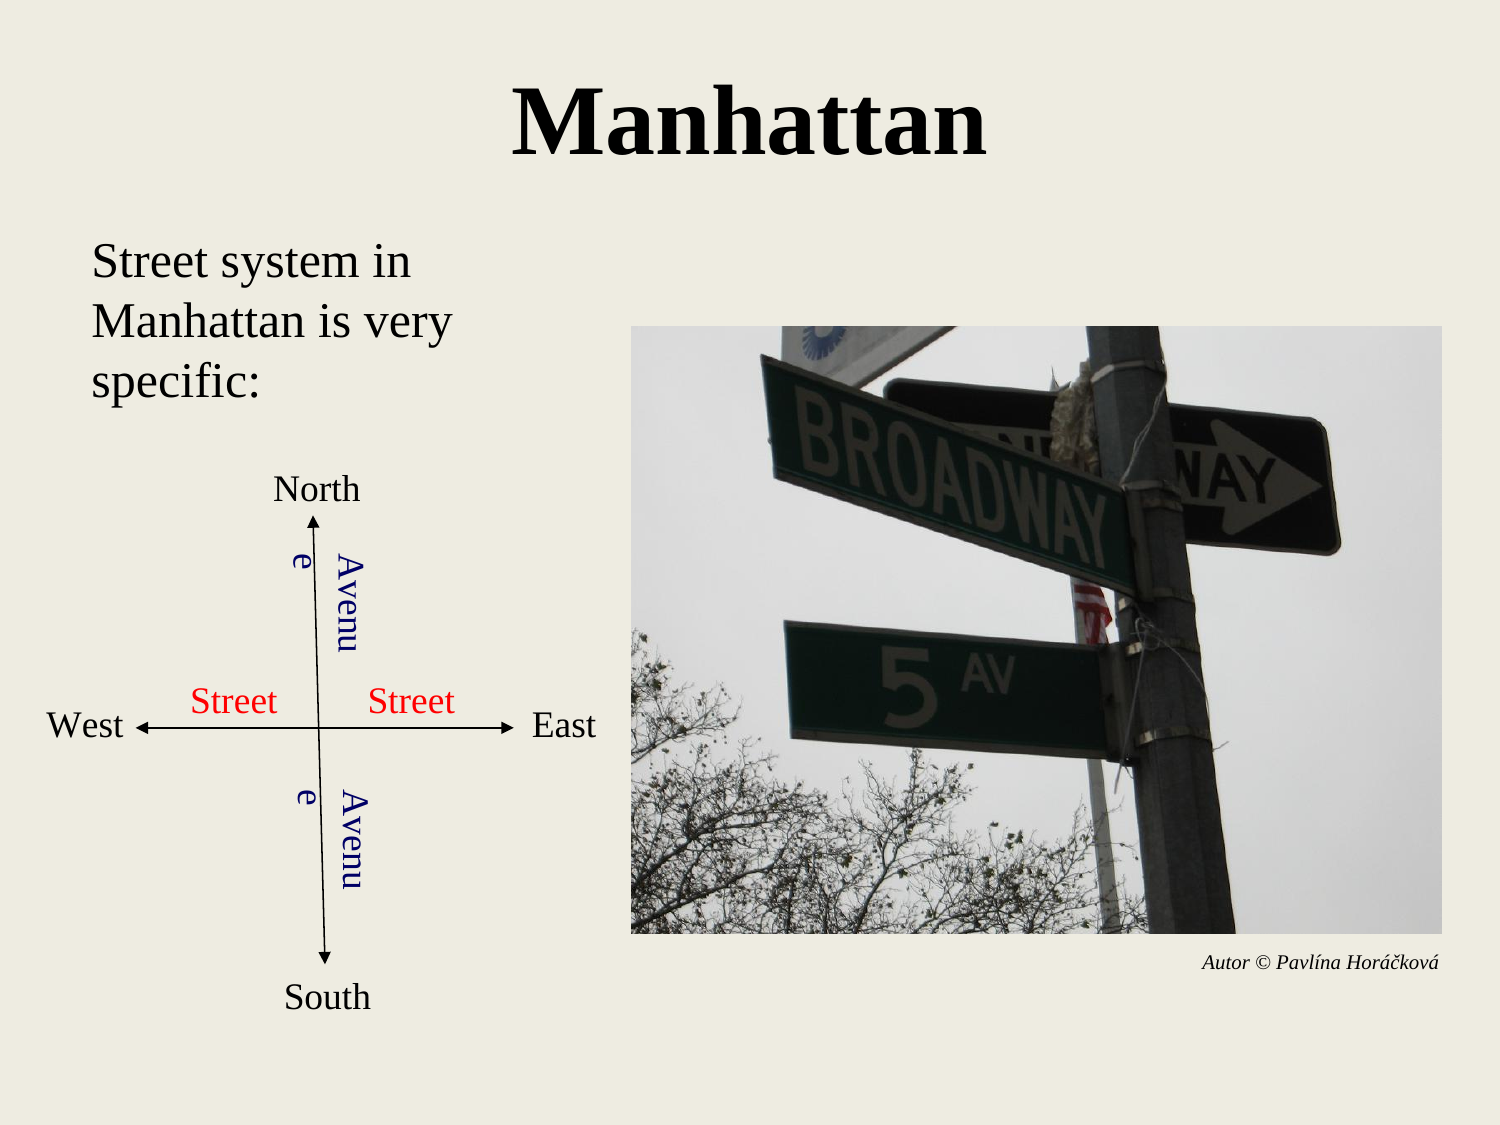

# Manhattan
Street system in Manhattan is very specific:
North
Avenue
Street
Street
West
East
Avenue
South
Autor © Pavlína Horáčková